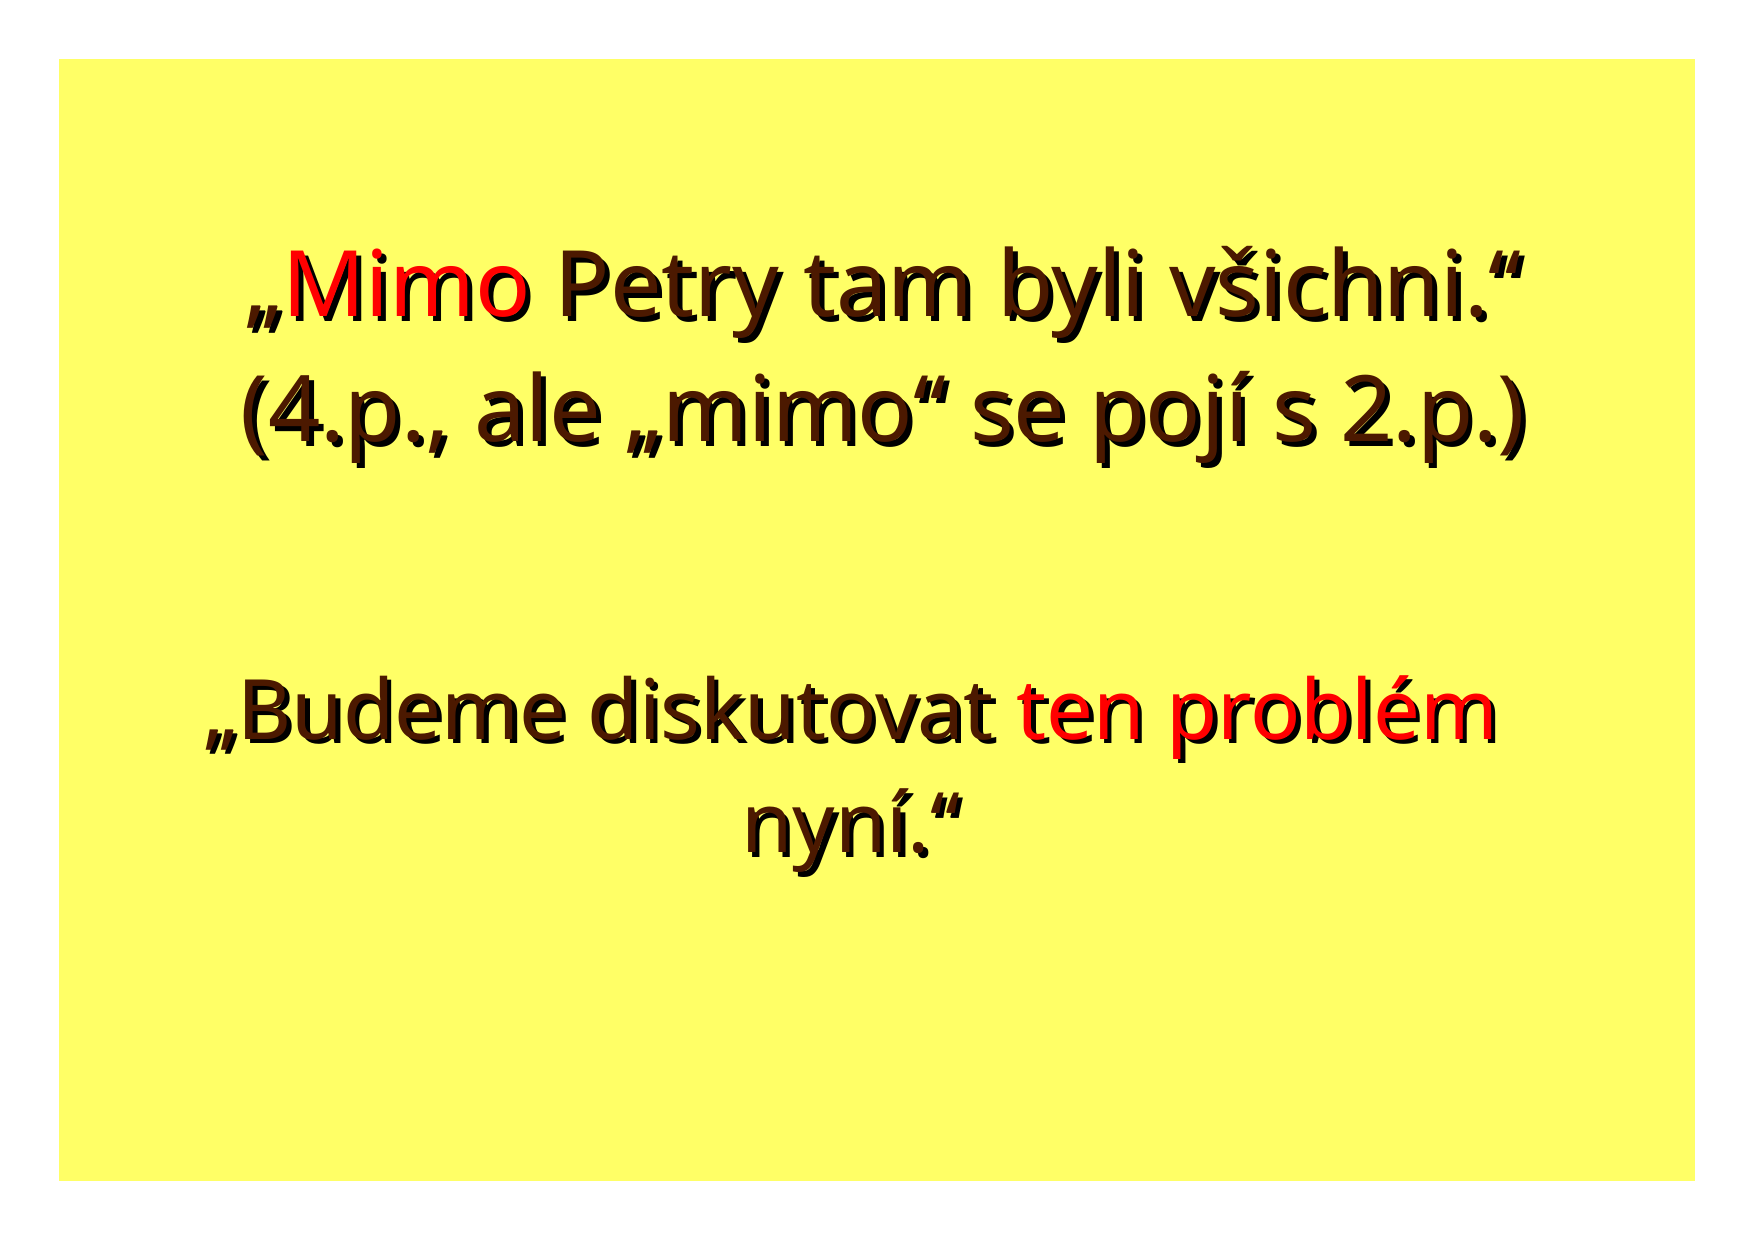

# „Mimo Petry tam byli všichni.“ (4.p., ale „mimo“ se pojí s 2.p.)
„Budeme diskutovat ten problém nyní.“